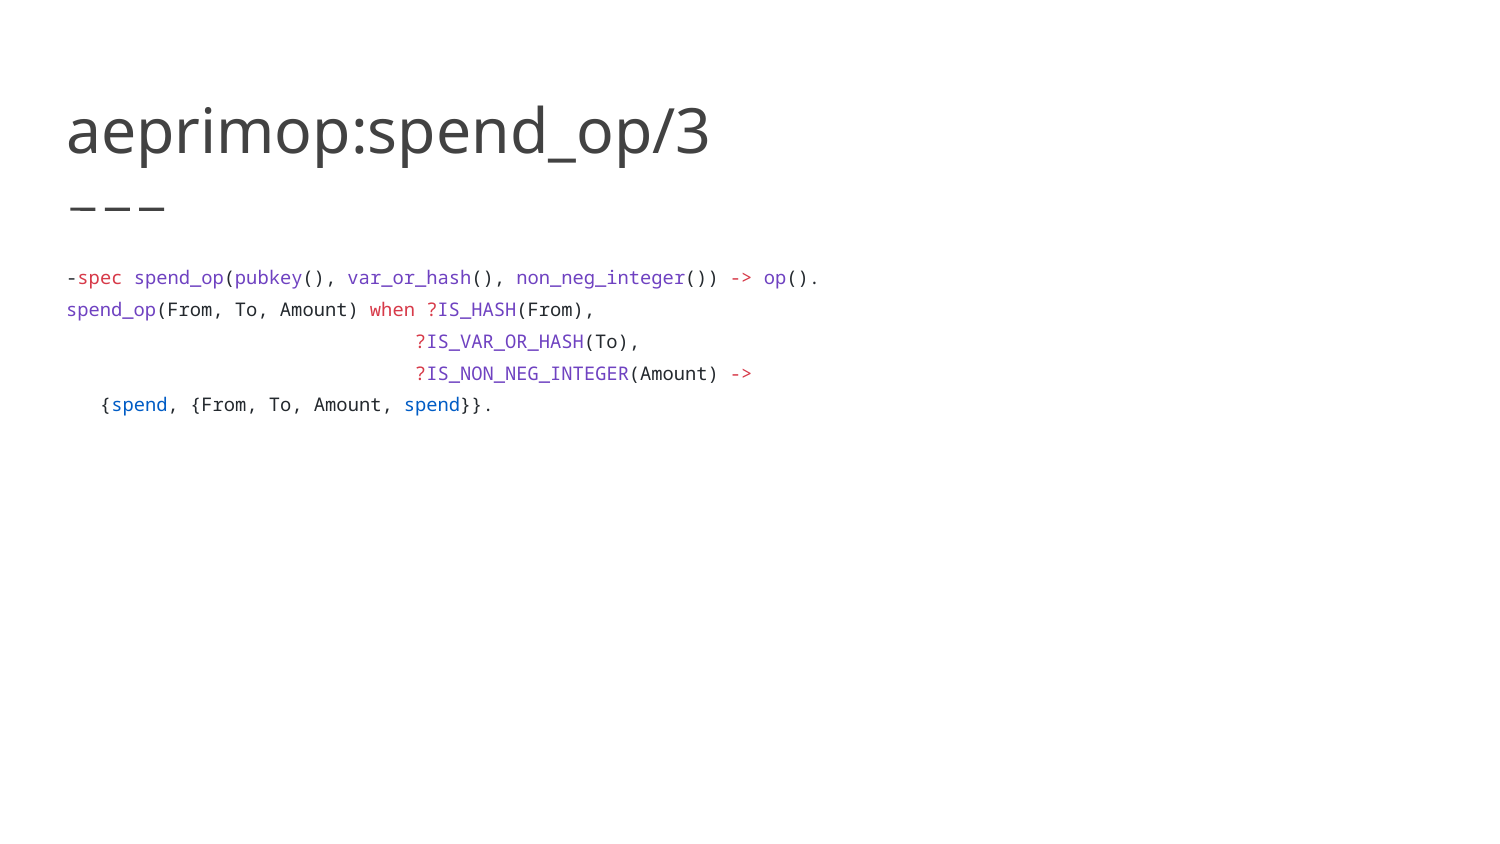

# aeprimop:spend_op/3
-spec spend_op(pubkey(), var_or_hash(), non_neg_integer()) -> op().
spend_op(From, To, Amount) when ?IS_HASH(From),
 ?IS_VAR_OR_HASH(To),
 ?IS_NON_NEG_INTEGER(Amount) ->
 {spend, {From, To, Amount, spend}}.